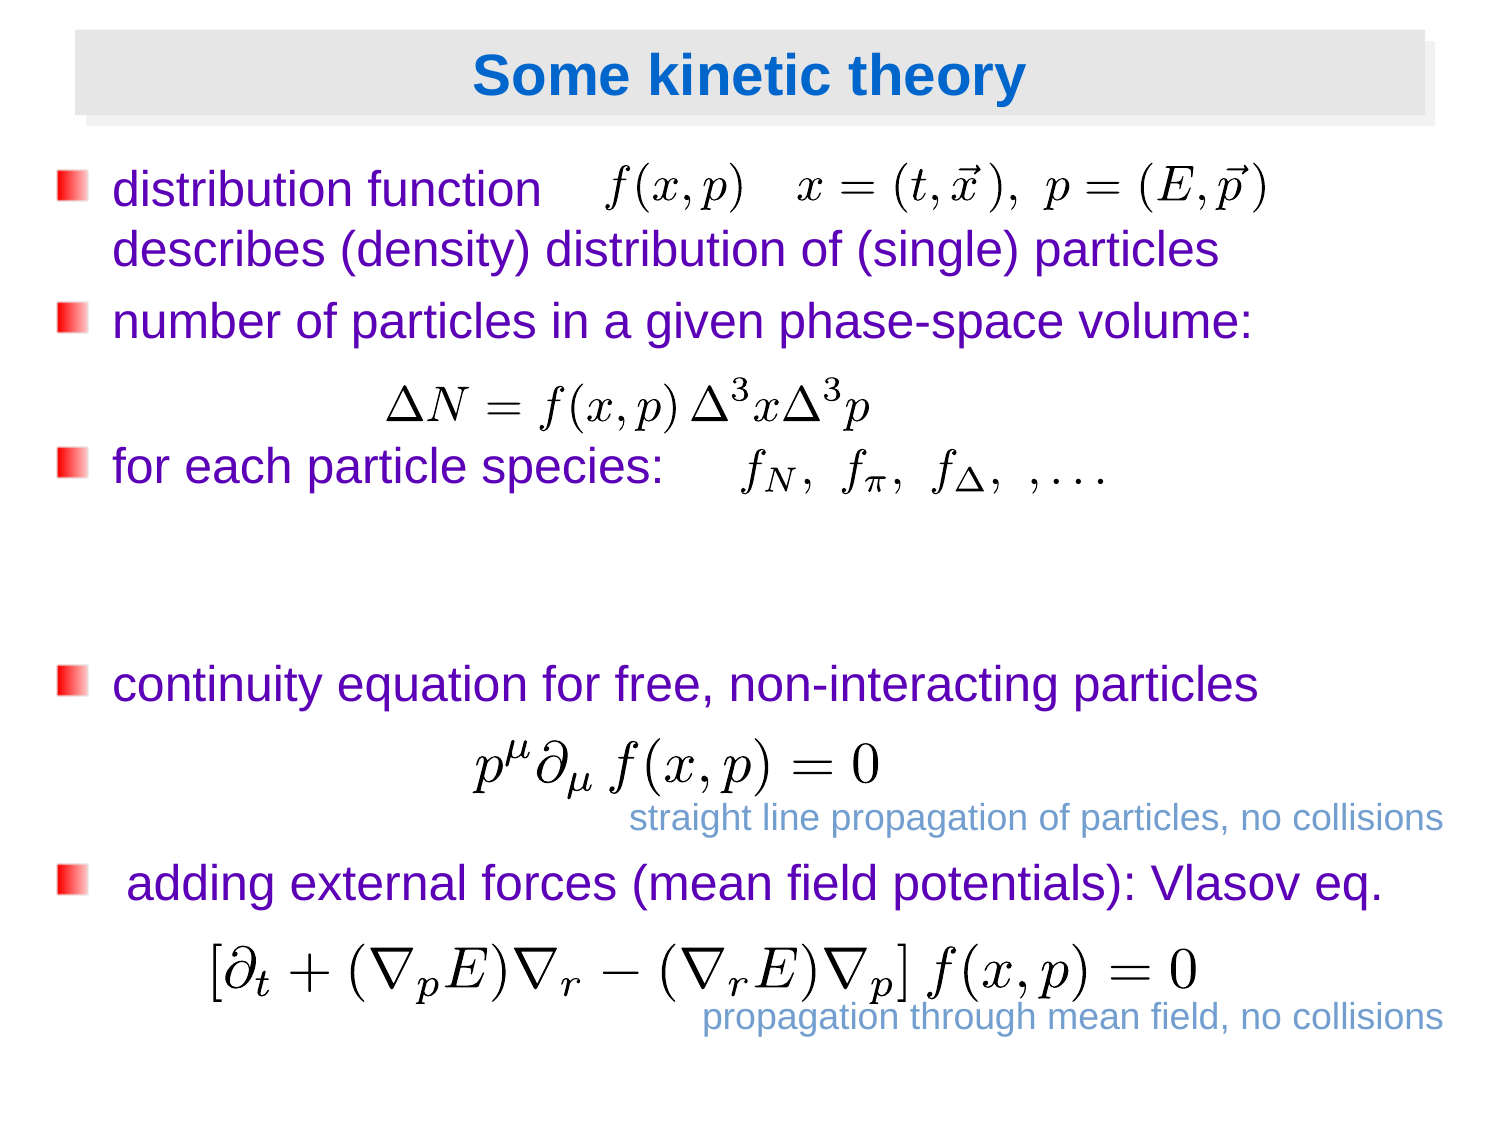

# Some kinetic theory
distribution function
describes (density) distribution of (single) particles
number of particles in a given phase-space volume:
for each particle species:
continuity equation for free, non-interacting particles
straight line propagation of particles, no collisions
 adding external forces (mean field potentials): Vlasov eq.
propagation through mean field, no collisions